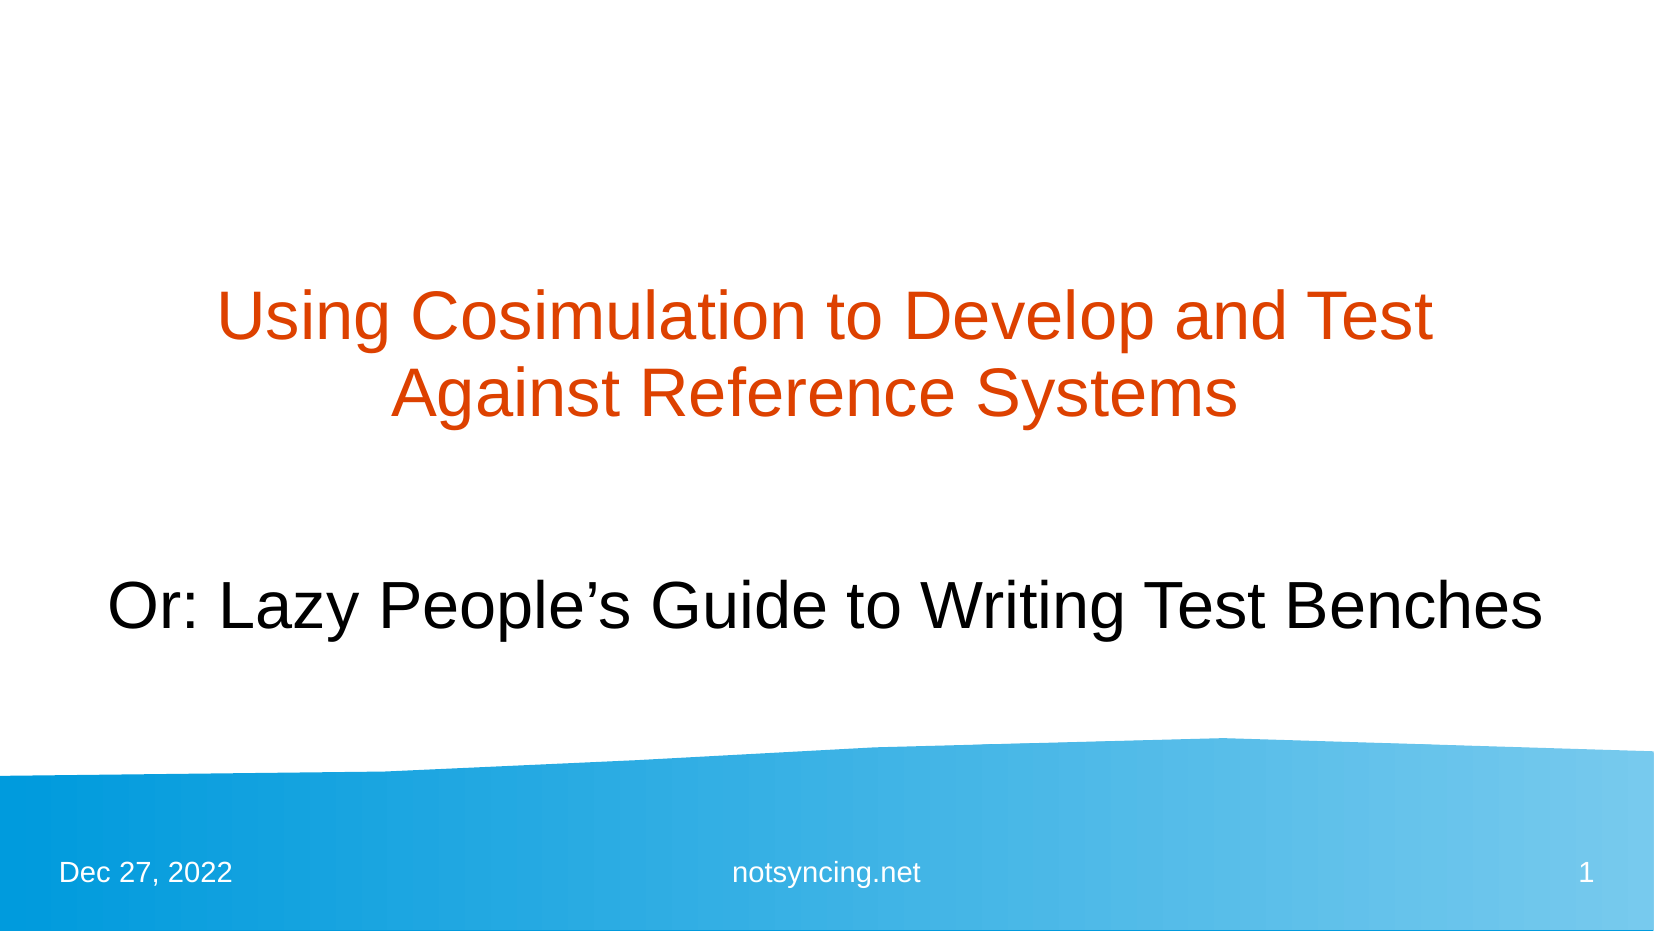

# Using Cosimulation to Develop and Test Against Reference Systems
Or: Lazy People’s Guide to Writing Test Benches